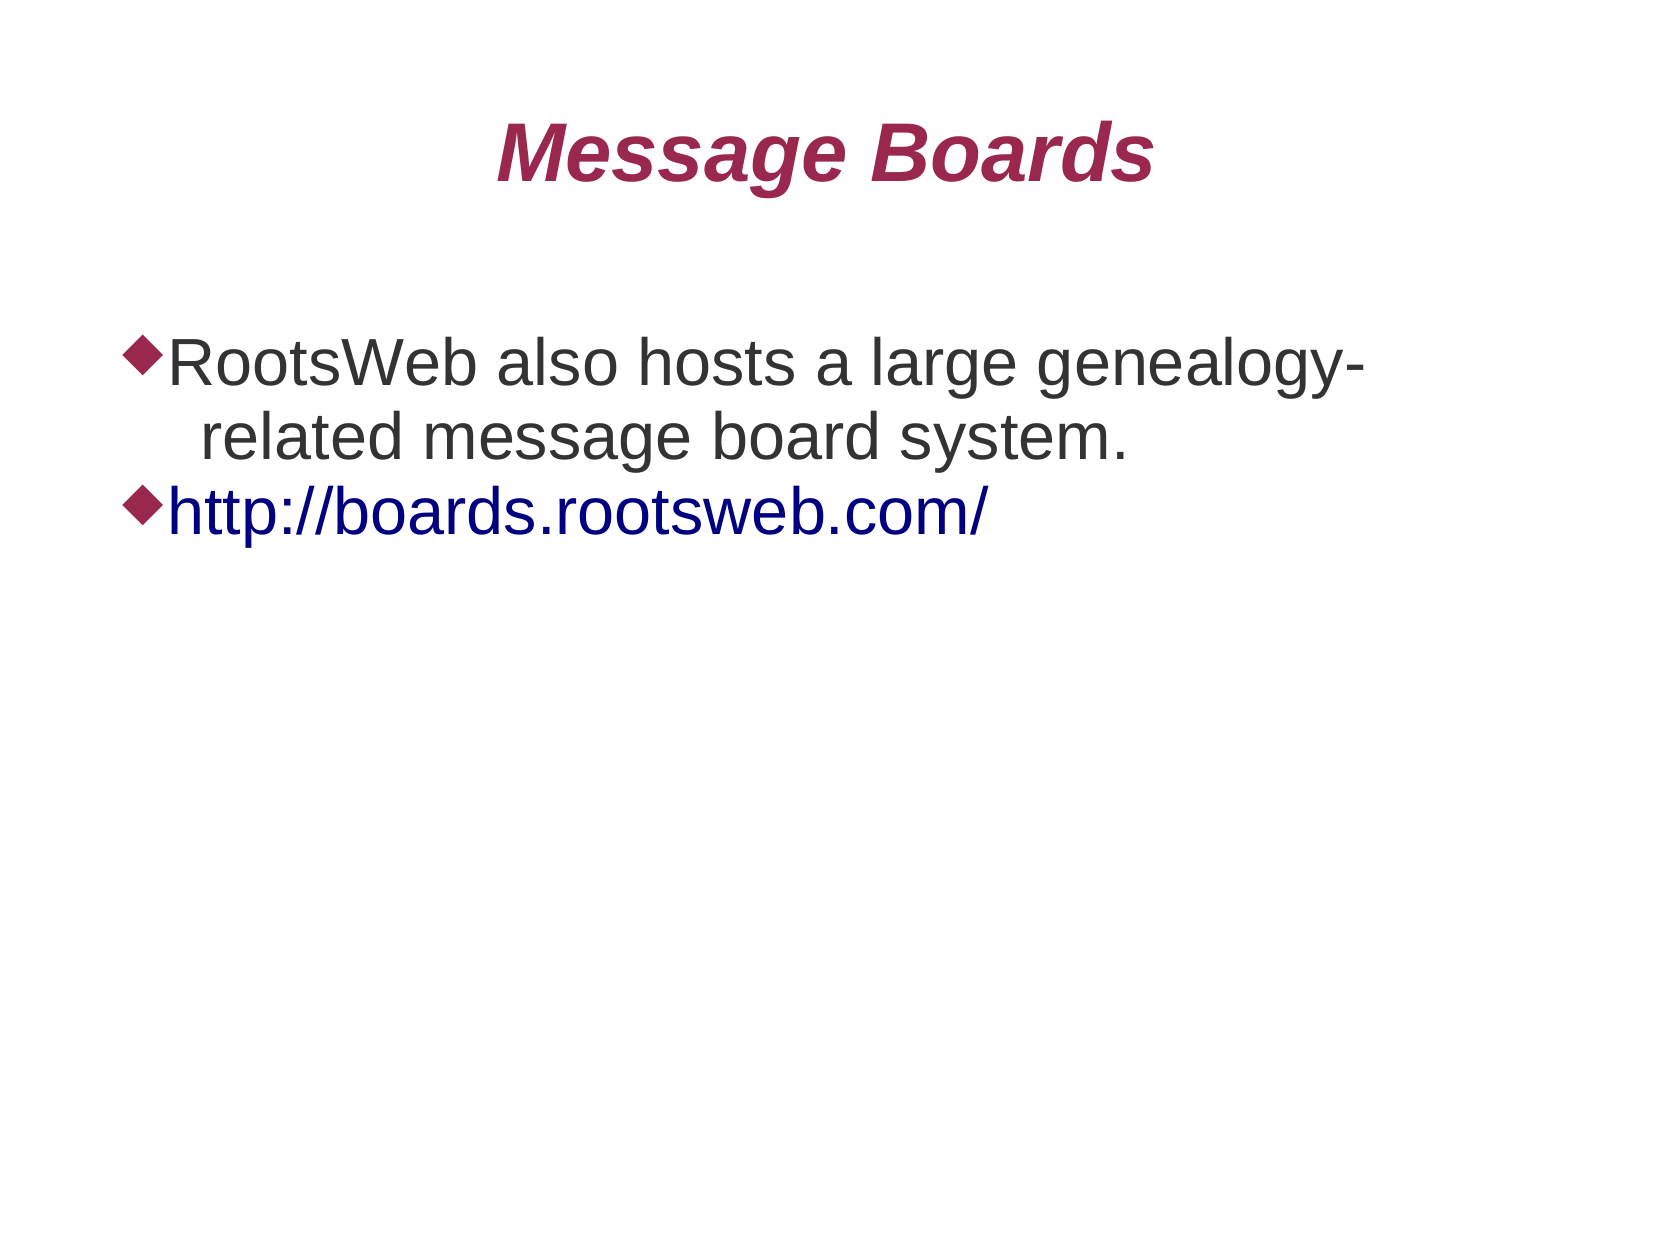

# Message Boards
RootsWeb also hosts a large genealogy-related message board system.
http://boards.rootsweb.com/